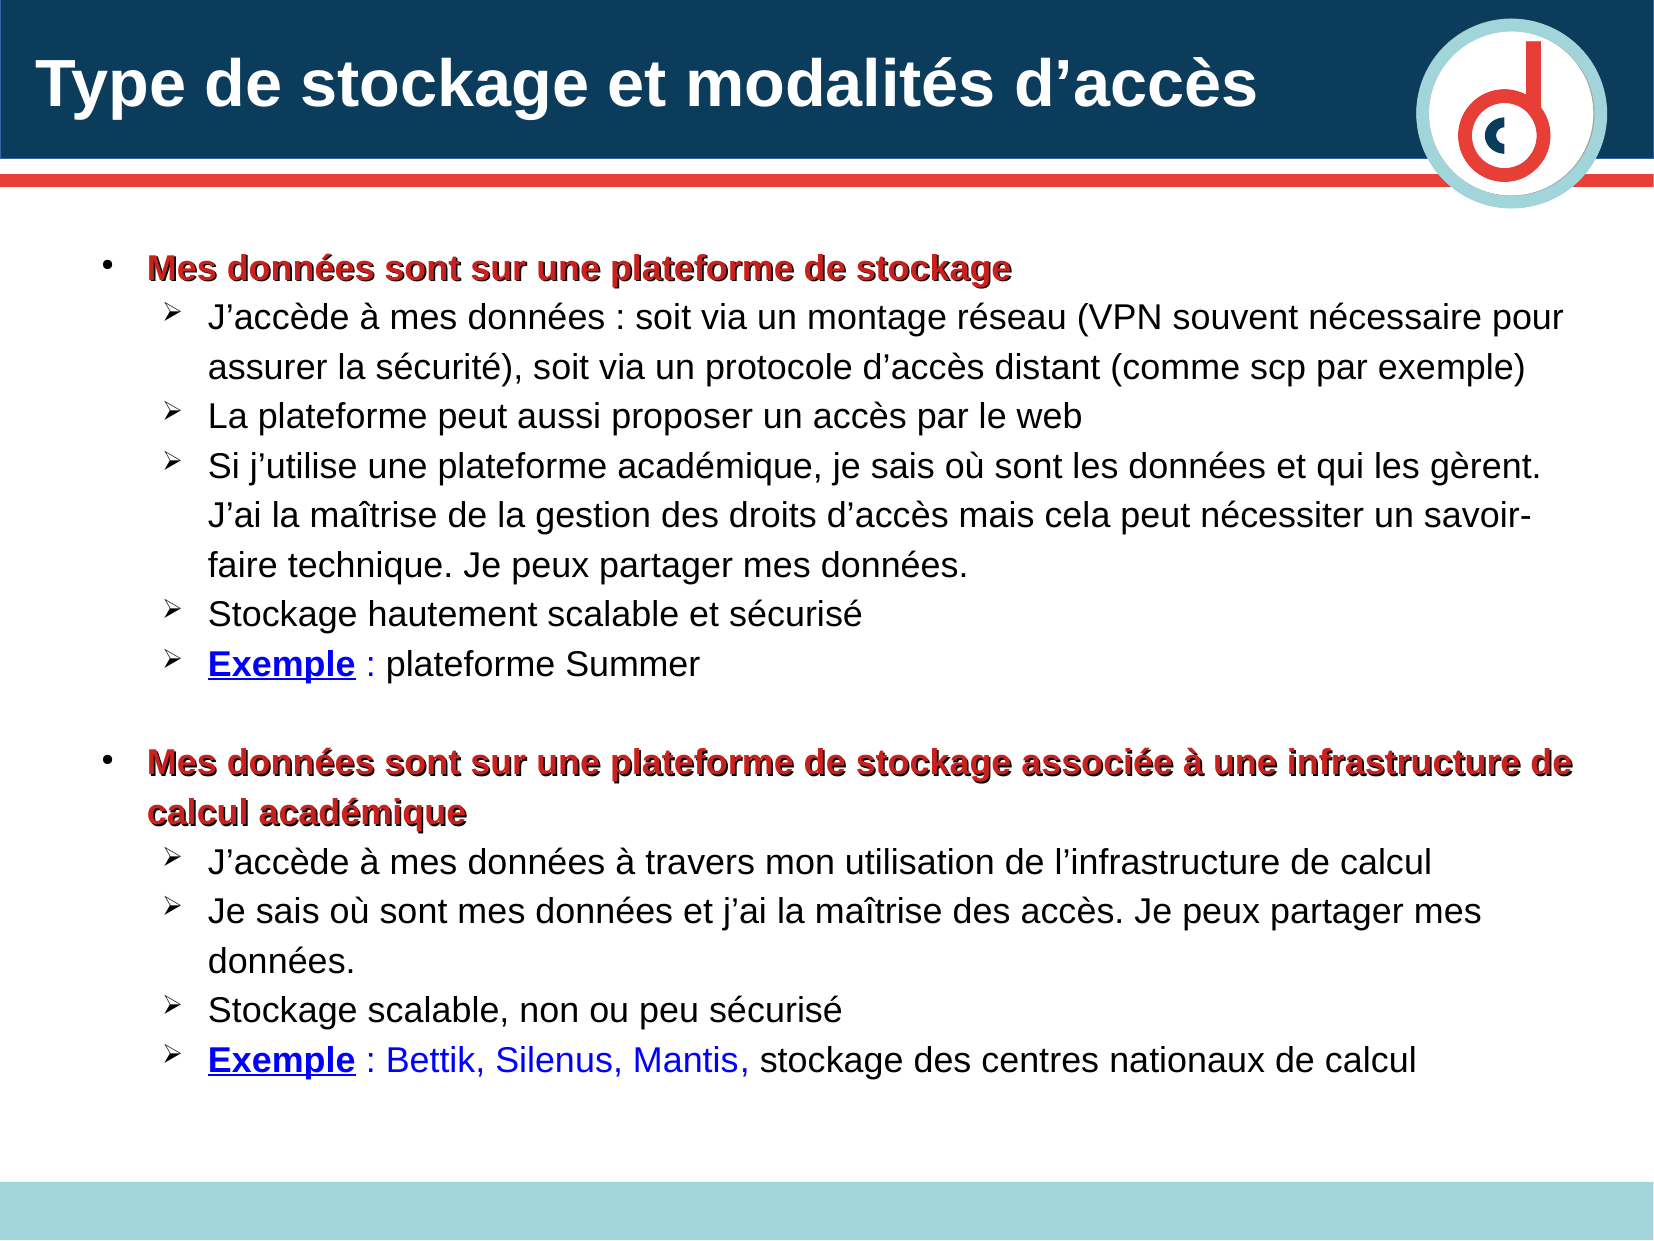

# Type de stockage et modalités d’accès
Mes données sont sur une plateforme de stockage
J’accède à mes données : soit via un montage réseau (VPN souvent nécessaire pour assurer la sécurité), soit via un protocole d’accès distant (comme scp par exemple)
La plateforme peut aussi proposer un accès par le web
Si j’utilise une plateforme académique, je sais où sont les données et qui les gèrent. J’ai la maîtrise de la gestion des droits d’accès mais cela peut nécessiter un savoir-faire technique. Je peux partager mes données.
Stockage hautement scalable et sécurisé
Exemple : plateforme Summer
Mes données sont sur une plateforme de stockage associée à une infrastructure de calcul académique
J’accède à mes données à travers mon utilisation de l’infrastructure de calcul
Je sais où sont mes données et j’ai la maîtrise des accès. Je peux partager mes données.
Stockage scalable, non ou peu sécurisé
Exemple : Bettik, Silenus, Mantis, stockage des centres nationaux de calcul